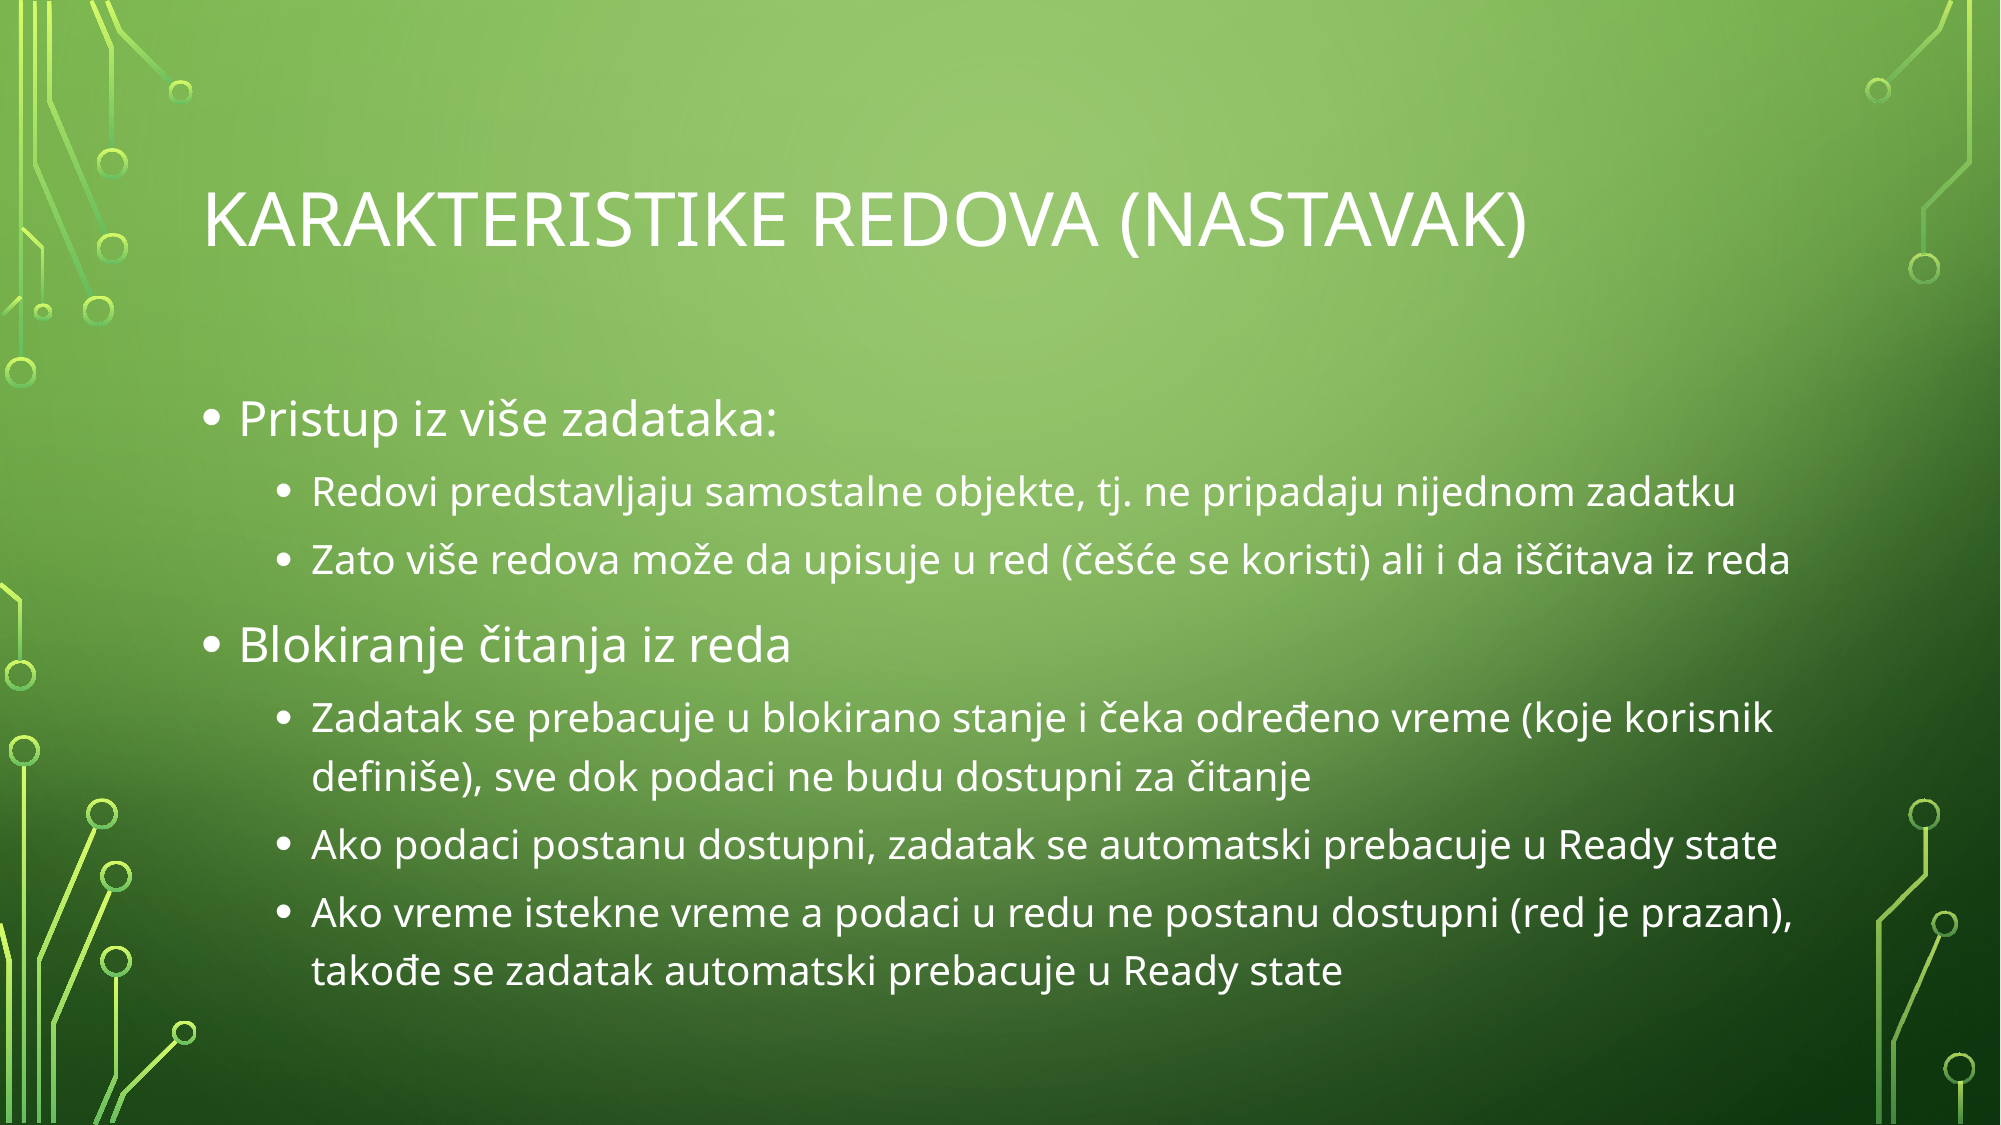

Karakteristike redova (Nastavak)
Pristup iz više zadataka:
Redovi predstavljaju samostalne objekte, tj. ne pripadaju nijednom zadatku
Zato više redova može da upisuje u red (češće se koristi) ali i da iščitava iz reda
Blokiranje čitanja iz reda
Zadatak se prebacuje u blokirano stanje i čeka određeno vreme (koje korisnik definiše), sve dok podaci ne budu dostupni za čitanje
Ako podaci postanu dostupni, zadatak se automatski prebacuje u Ready state
Ako vreme istekne vreme a podaci u redu ne postanu dostupni (red je prazan), takođe se zadatak automatski prebacuje u Ready state